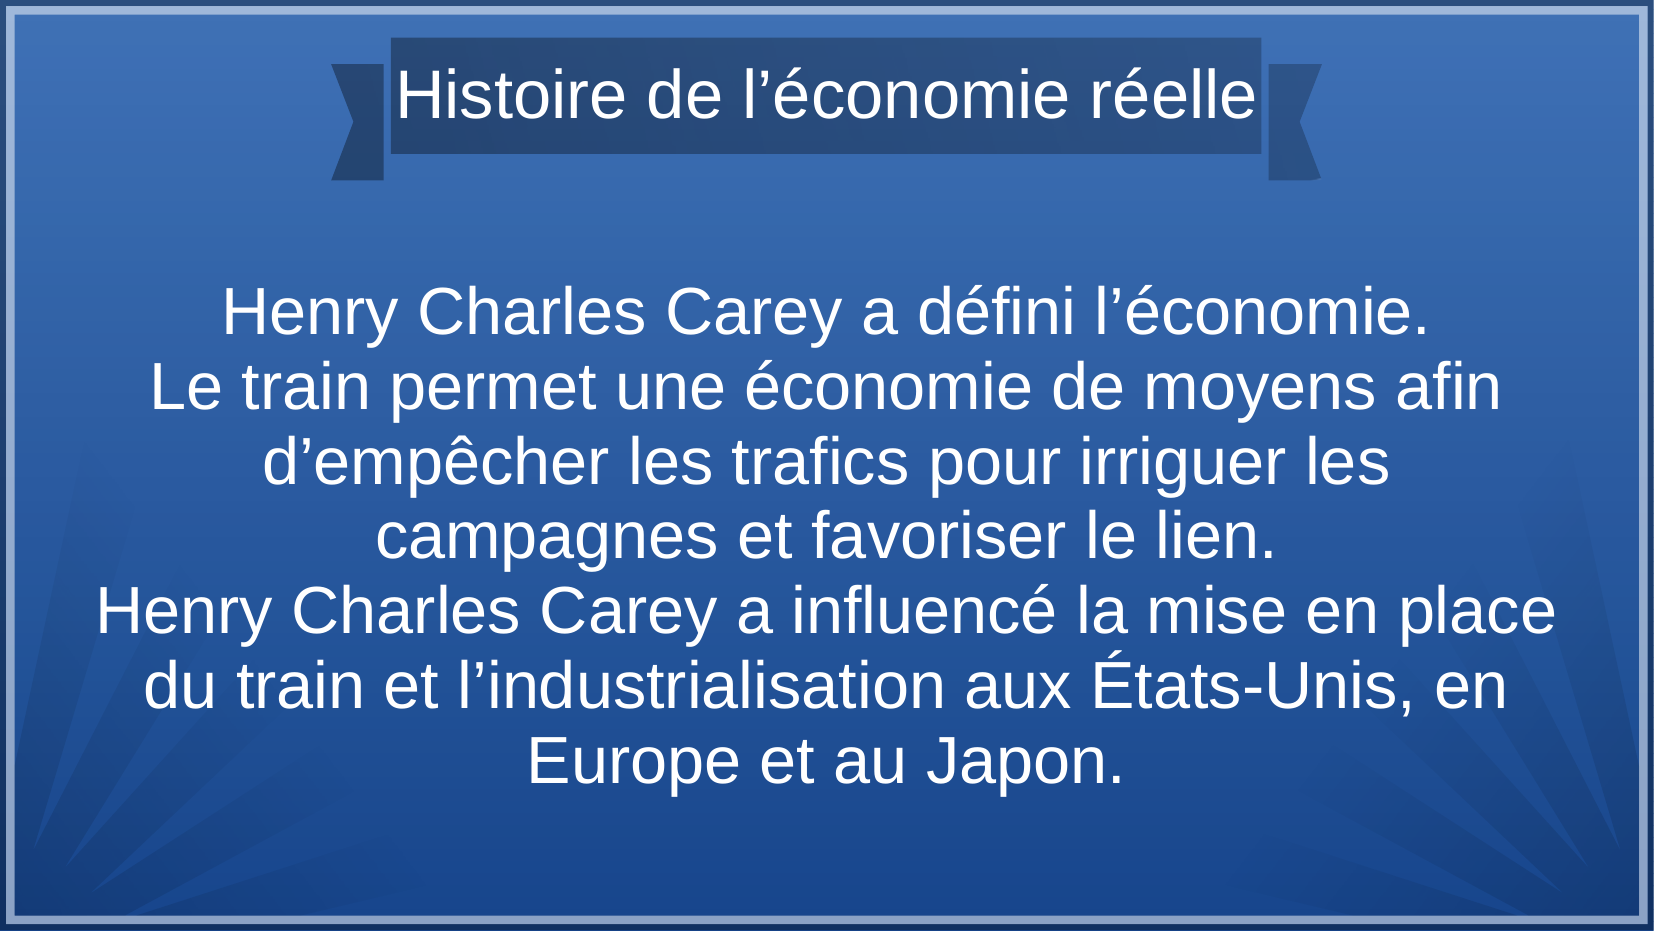

# Histoire de l’économie réelle
Henry Charles Carey a défini l’économie.
Le train permet une économie de moyens afin d’empêcher les trafics pour irriguer les campagnes et favoriser le lien.
Henry Charles Carey a influencé la mise en place du train et l’industrialisation aux États-Unis, en Europe et au Japon.